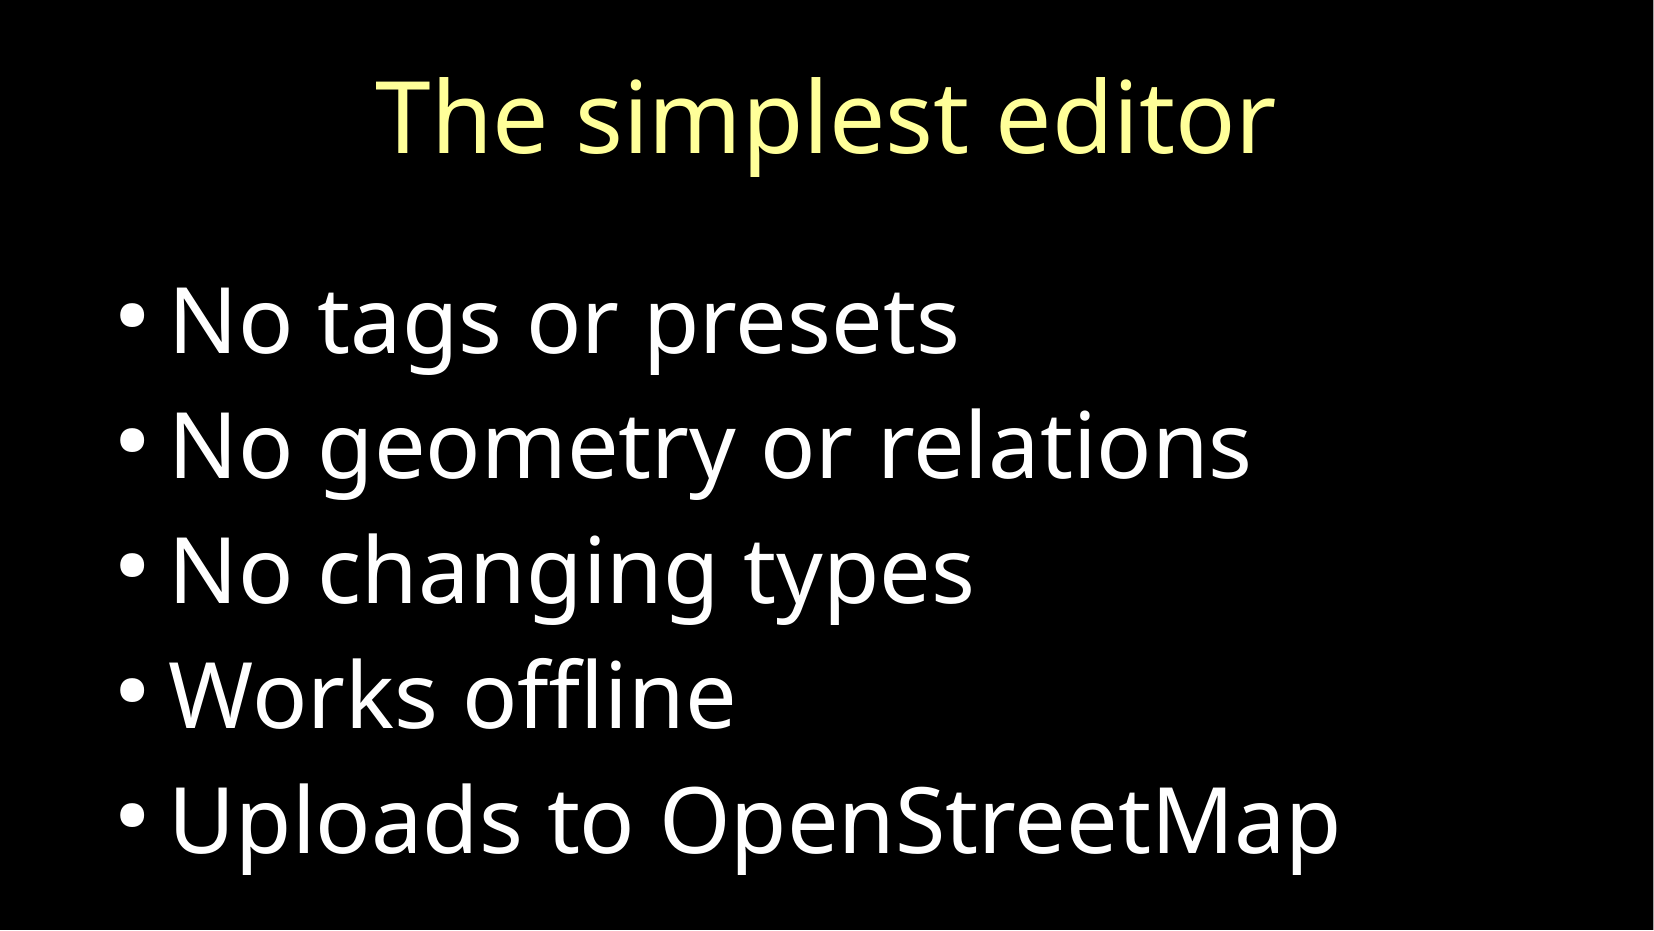

# The simplest editor
No tags or presets
No geometry or relations
No changing types
Works offline
Uploads to OpenStreetMap